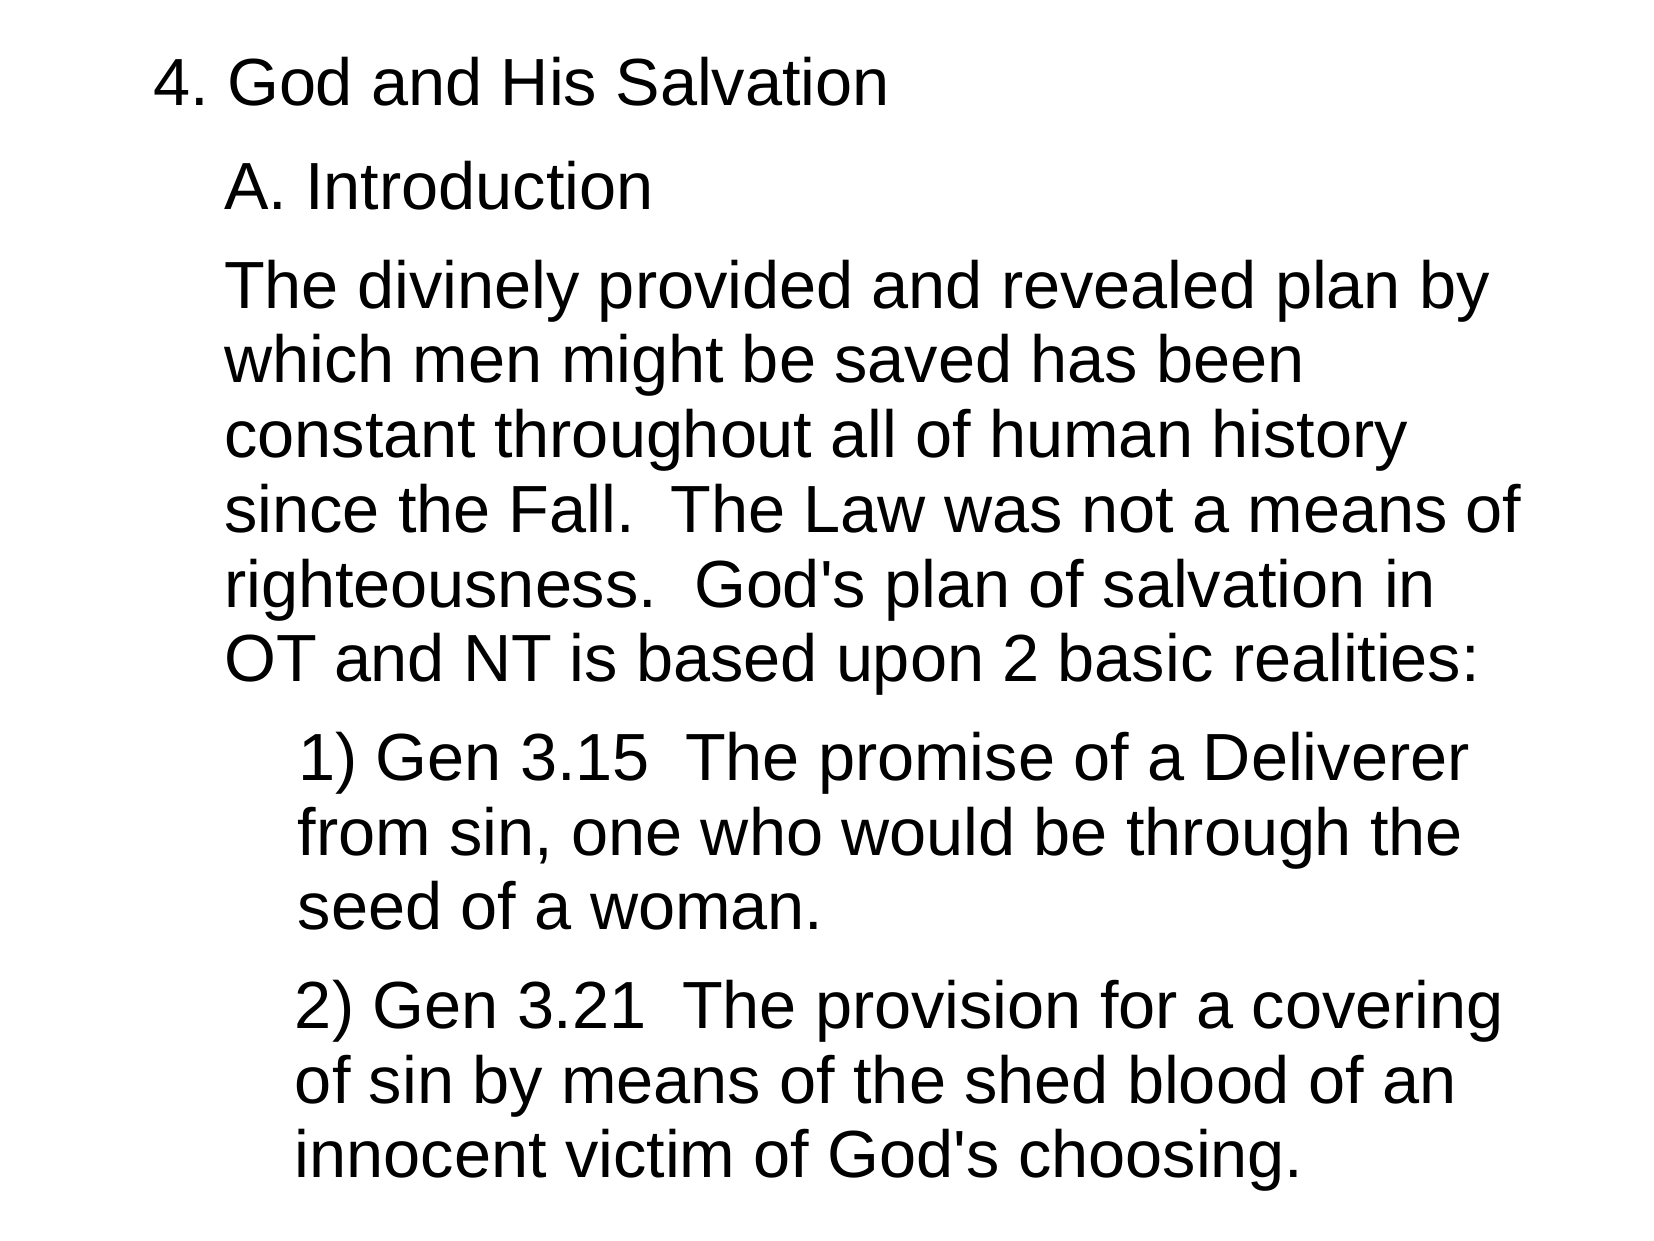

# 4. God and His Salvation
A. Introduction
The divinely provided and revealed plan by which men might be saved has been constant throughout all of human history since the Fall. The Law was not a means of righteousness. God's plan of salvation in OT and NT is based upon 2 basic realities:
 1) Gen 3.15 The promise of a Deliverer from sin, one who would be through the seed of a woman.
2) Gen 3.21 The provision for a covering of sin by means of the shed blood of an innocent victim of God's choosing.